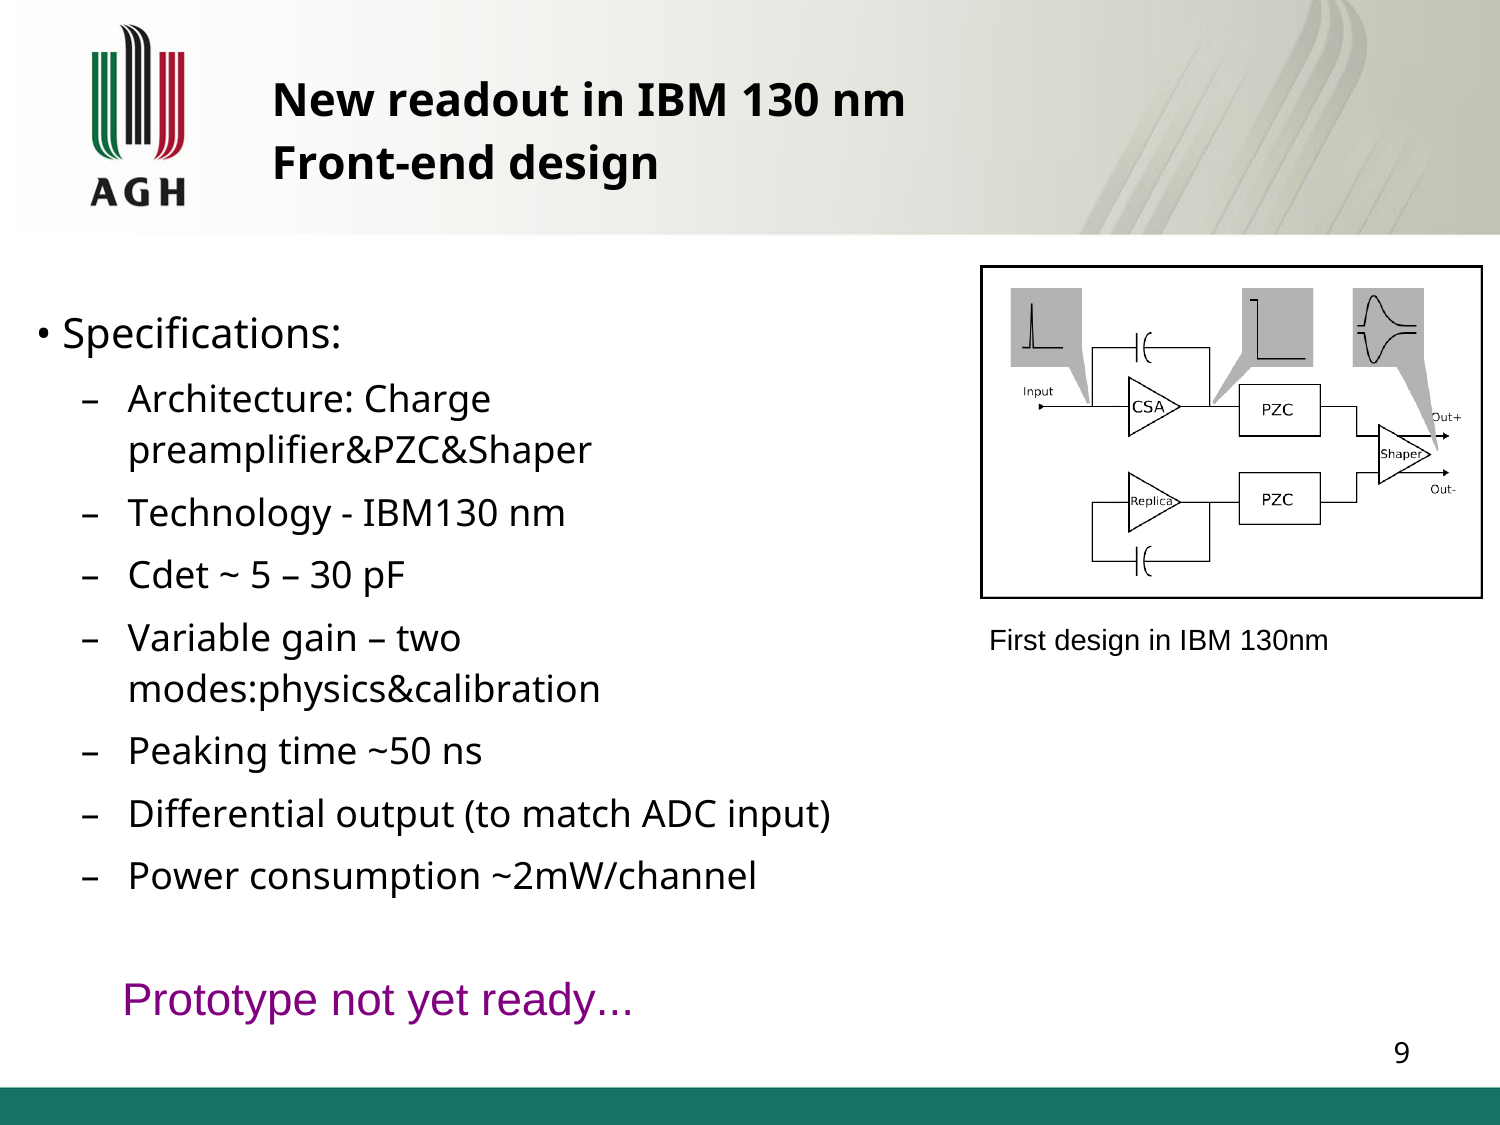

# New readout in IBM 130 nm Front-end design
 Specifications:
Architecture: Charge preamplifier&PZC&Shaper
Technology - IBM130 nm
Cdet ~ 5 – 30 pF
Variable gain – two modes:physics&calibration
Peaking time ~50 ns
Differential output (to match ADC input)
Power consumption ~2mW/channel
First design in IBM 130nm
Prototype not yet ready...
9